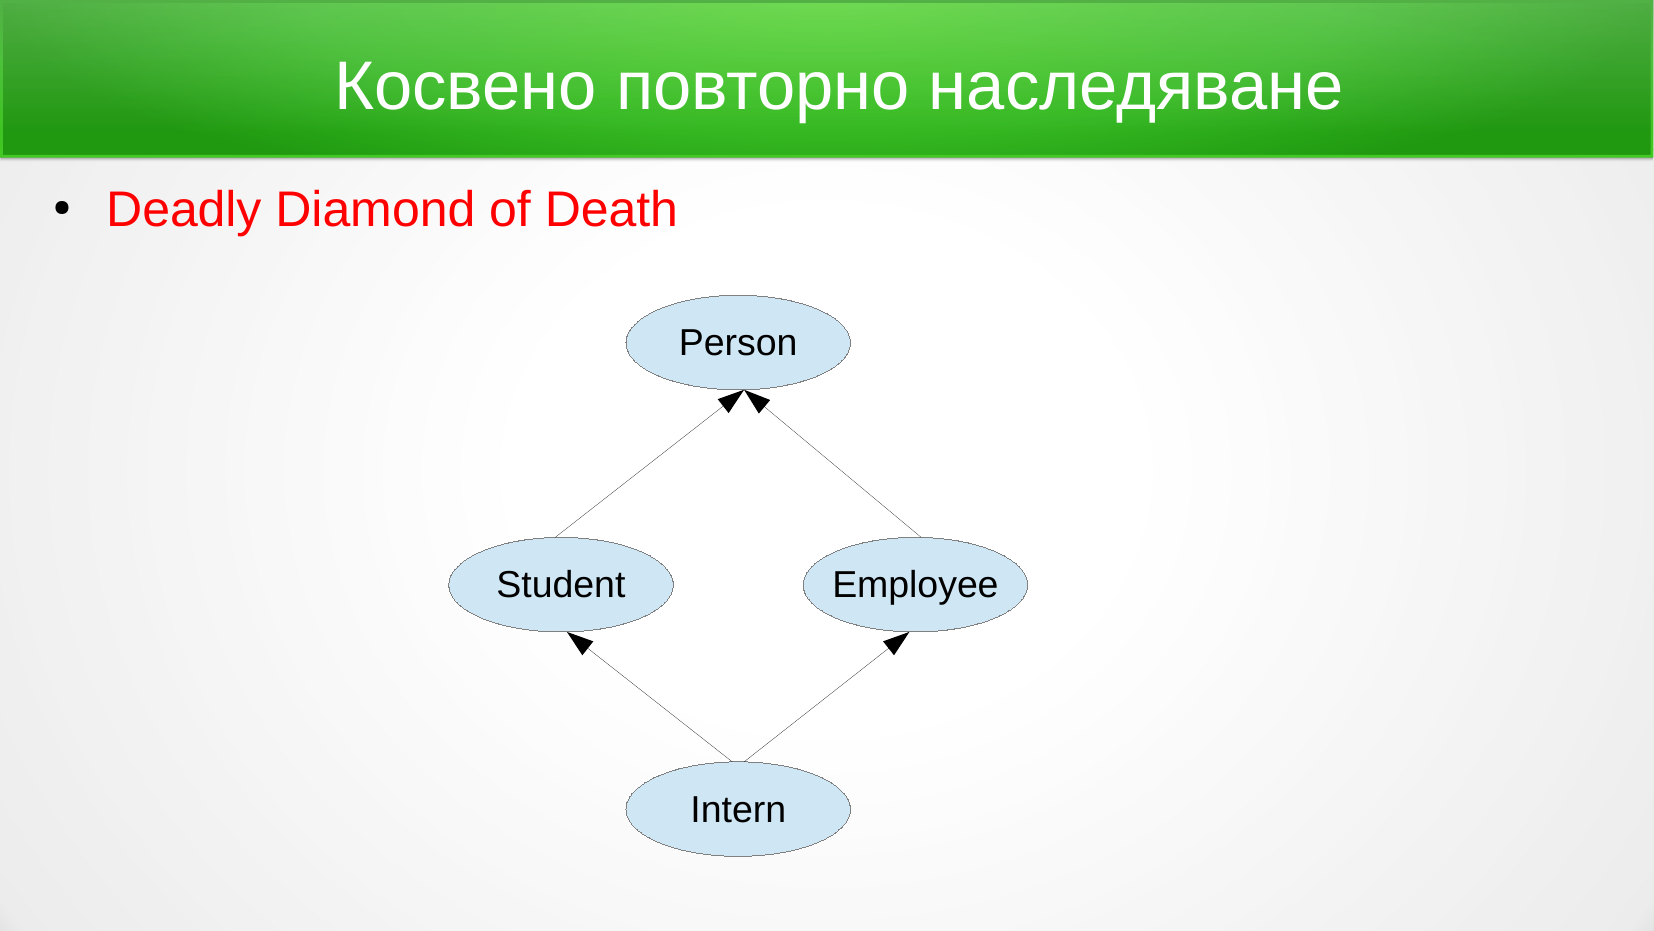

# Косвено повторно наследяване
Deadly Diamond of Death
Person
Student
Employee
Intern